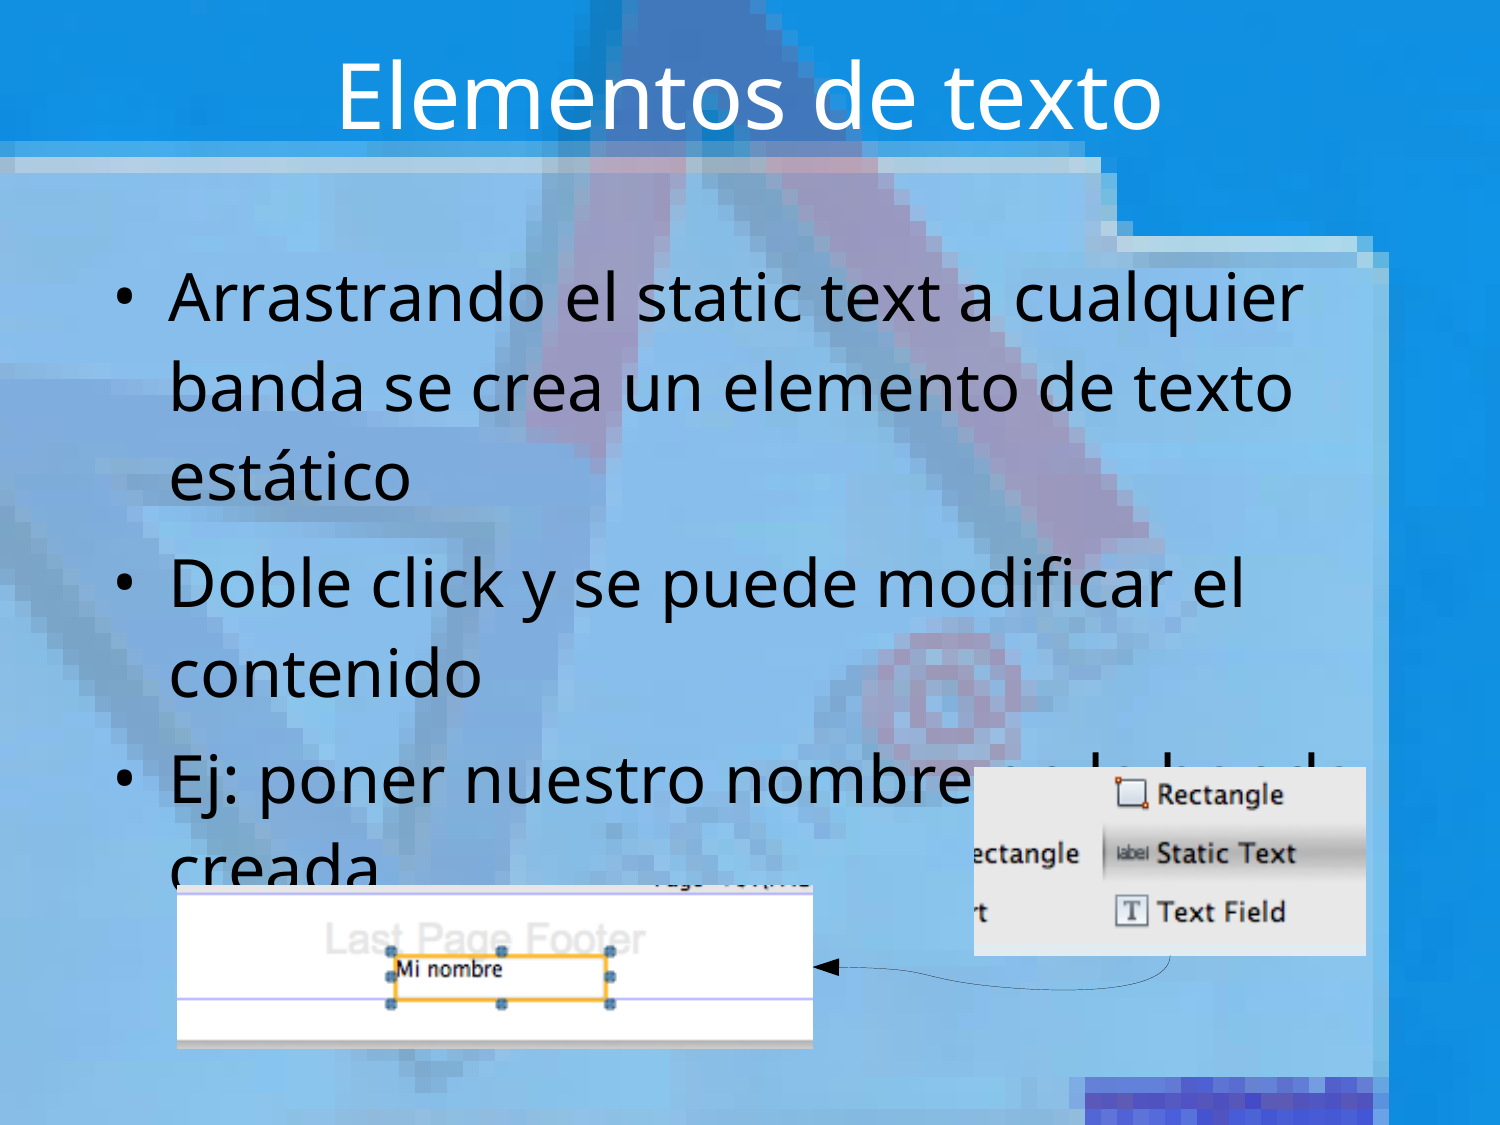

# Elementos de texto
Arrastrando el static text a cualquier banda se crea un elemento de texto estático
Doble click y se puede modificar el contenido
Ej: poner nuestro nombre en la banda creada